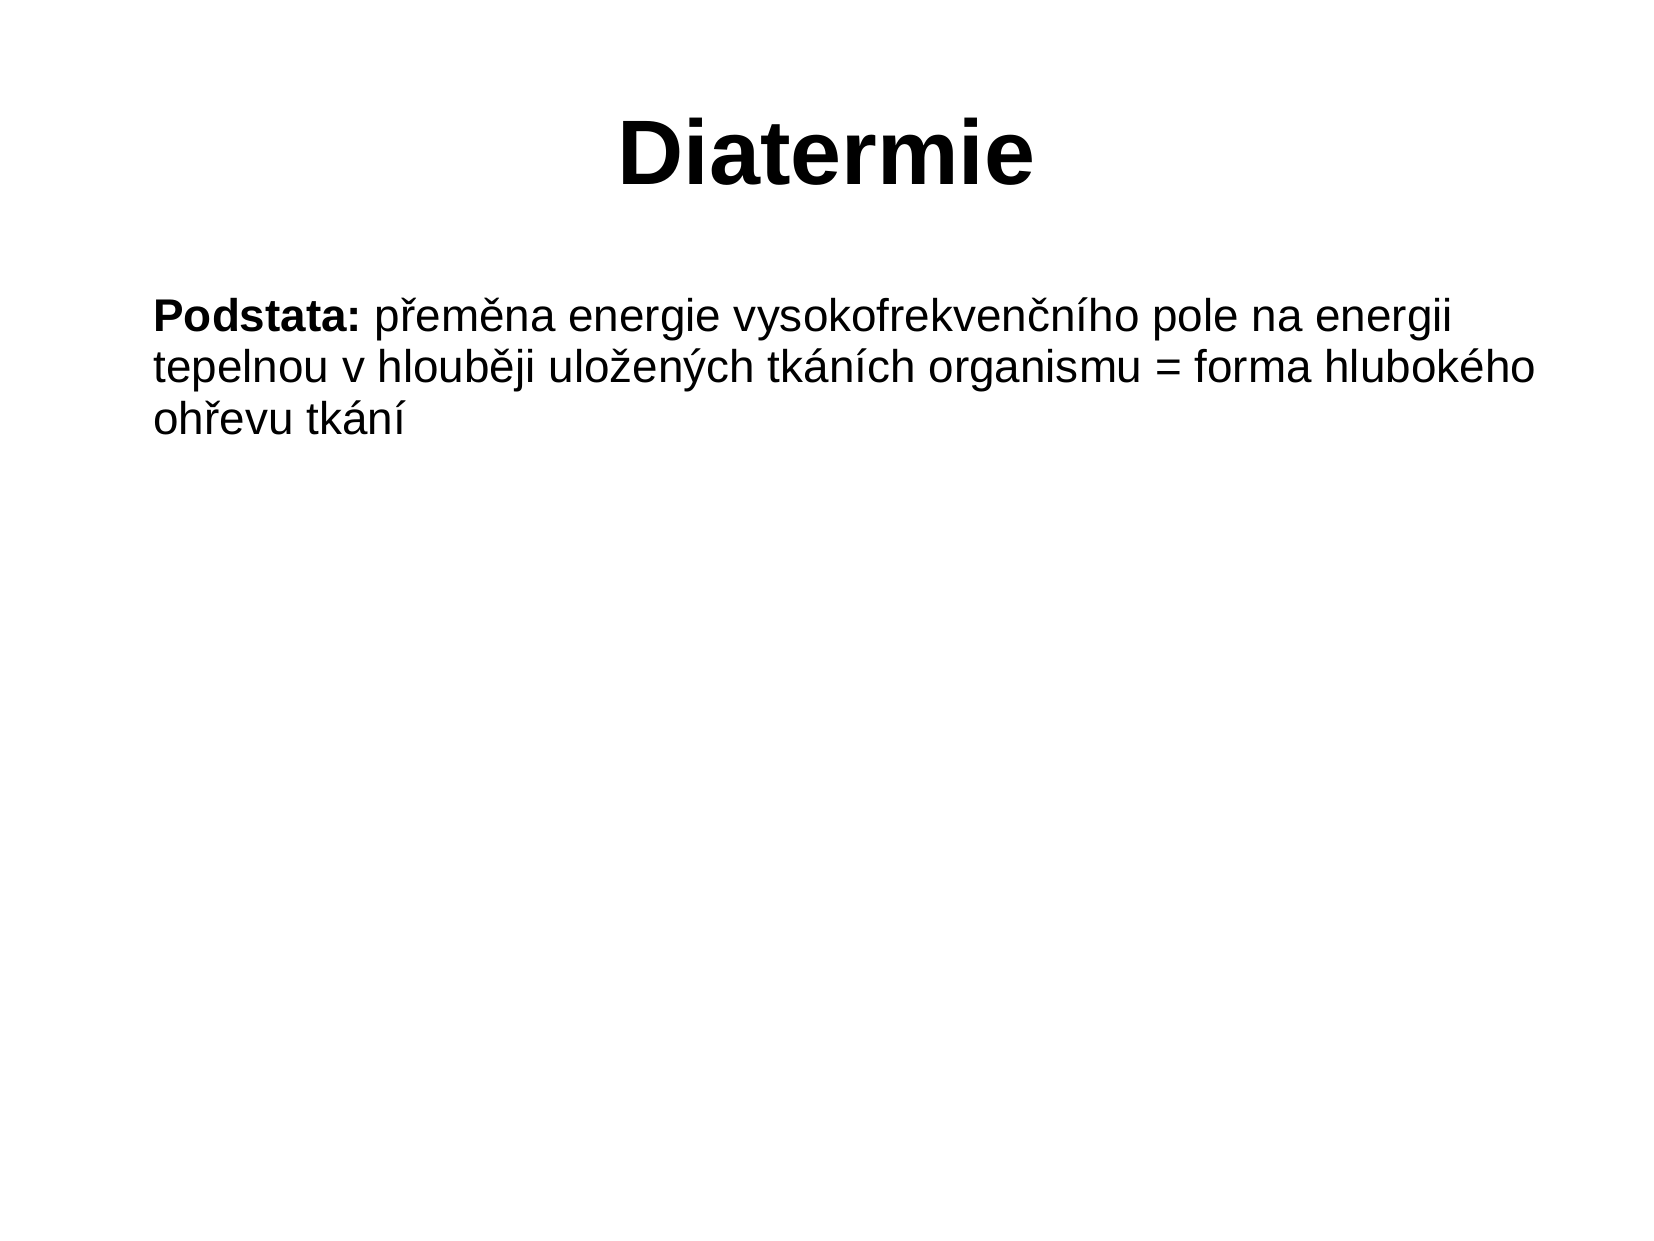

# Diatermie
Podstata: přeměna energie vysokofrekvenčního pole na energii tepelnou v hlouběji uložených tkáních organismu = forma hlubokého ohřevu tkání